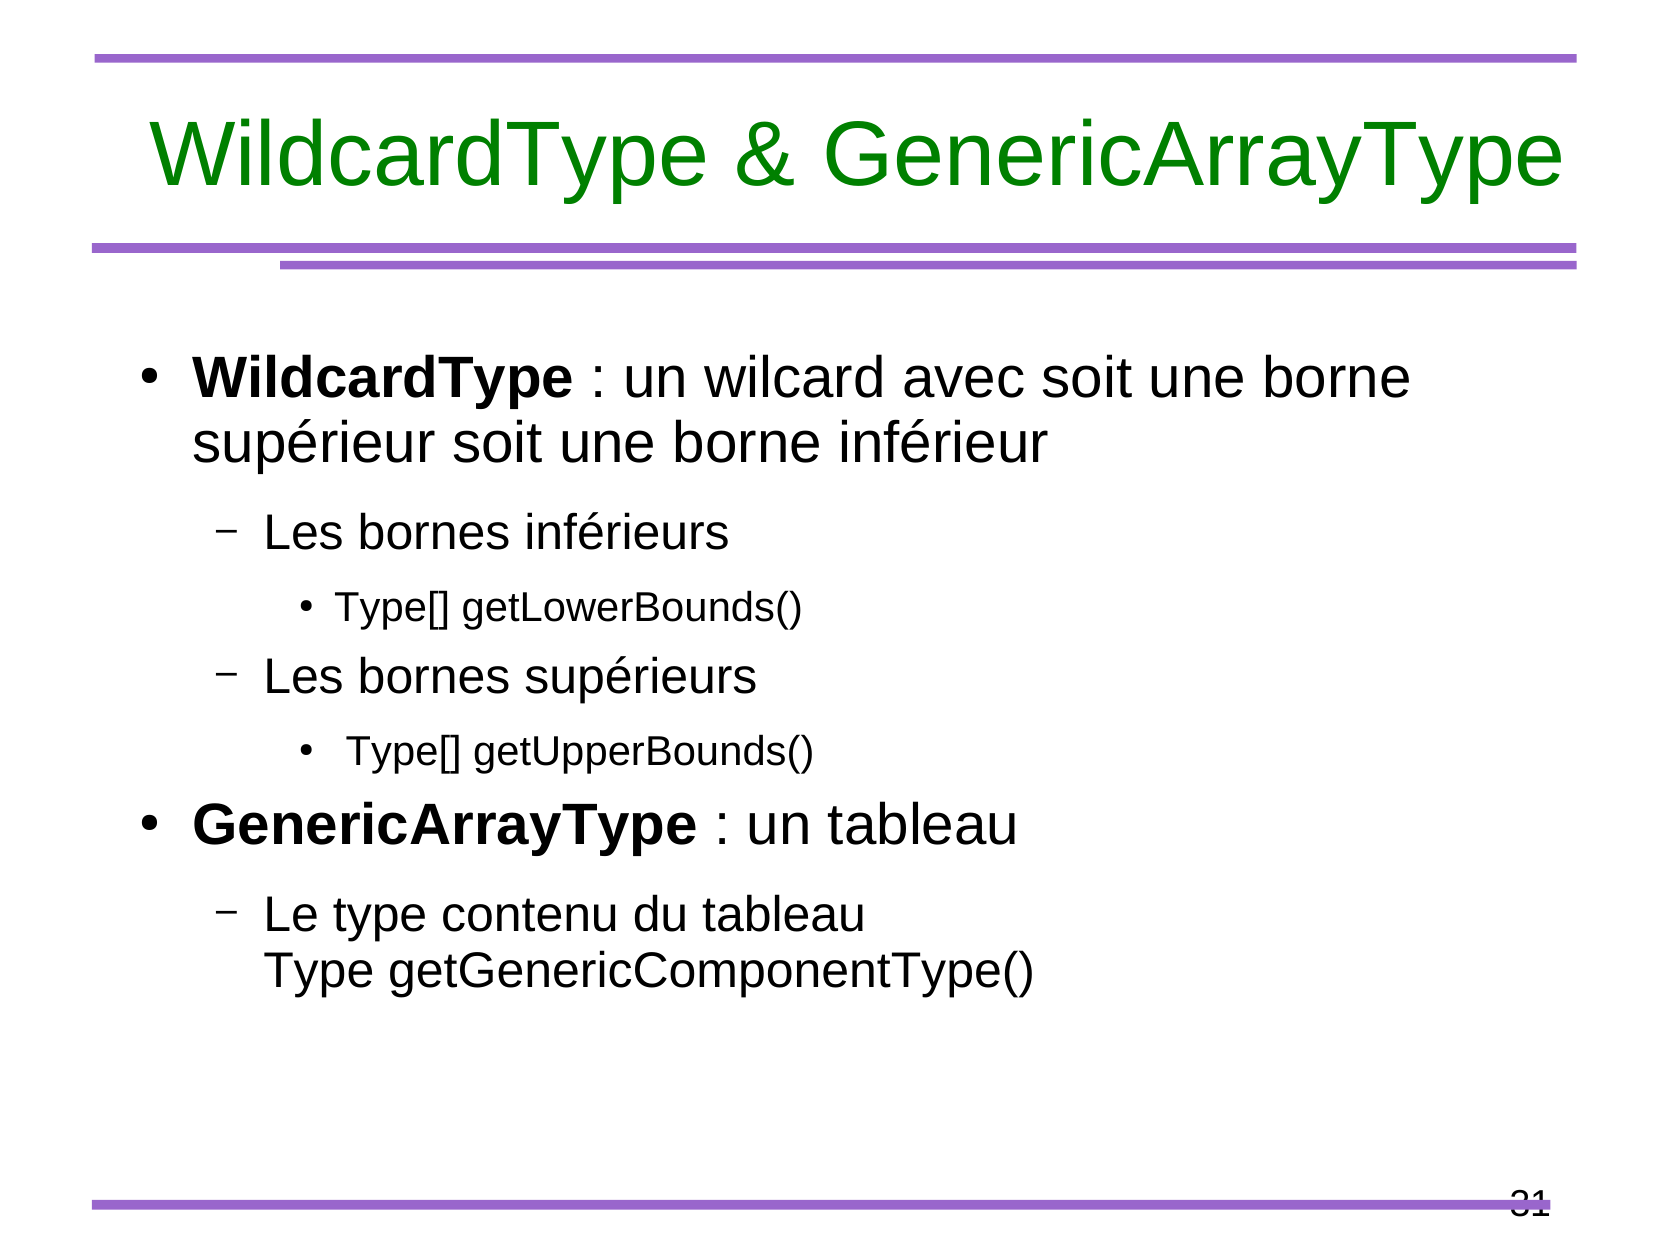

# WildcardType & GenericArrayType
WildcardType : un wilcard avec soit une borne supérieur soit une borne inférieur
Les bornes inférieurs
Type[] getLowerBounds()
Les bornes supérieurs
 Type[] getUpperBounds()
GenericArrayType : un tableau
Le type contenu du tableau
Type getGenericComponentType()